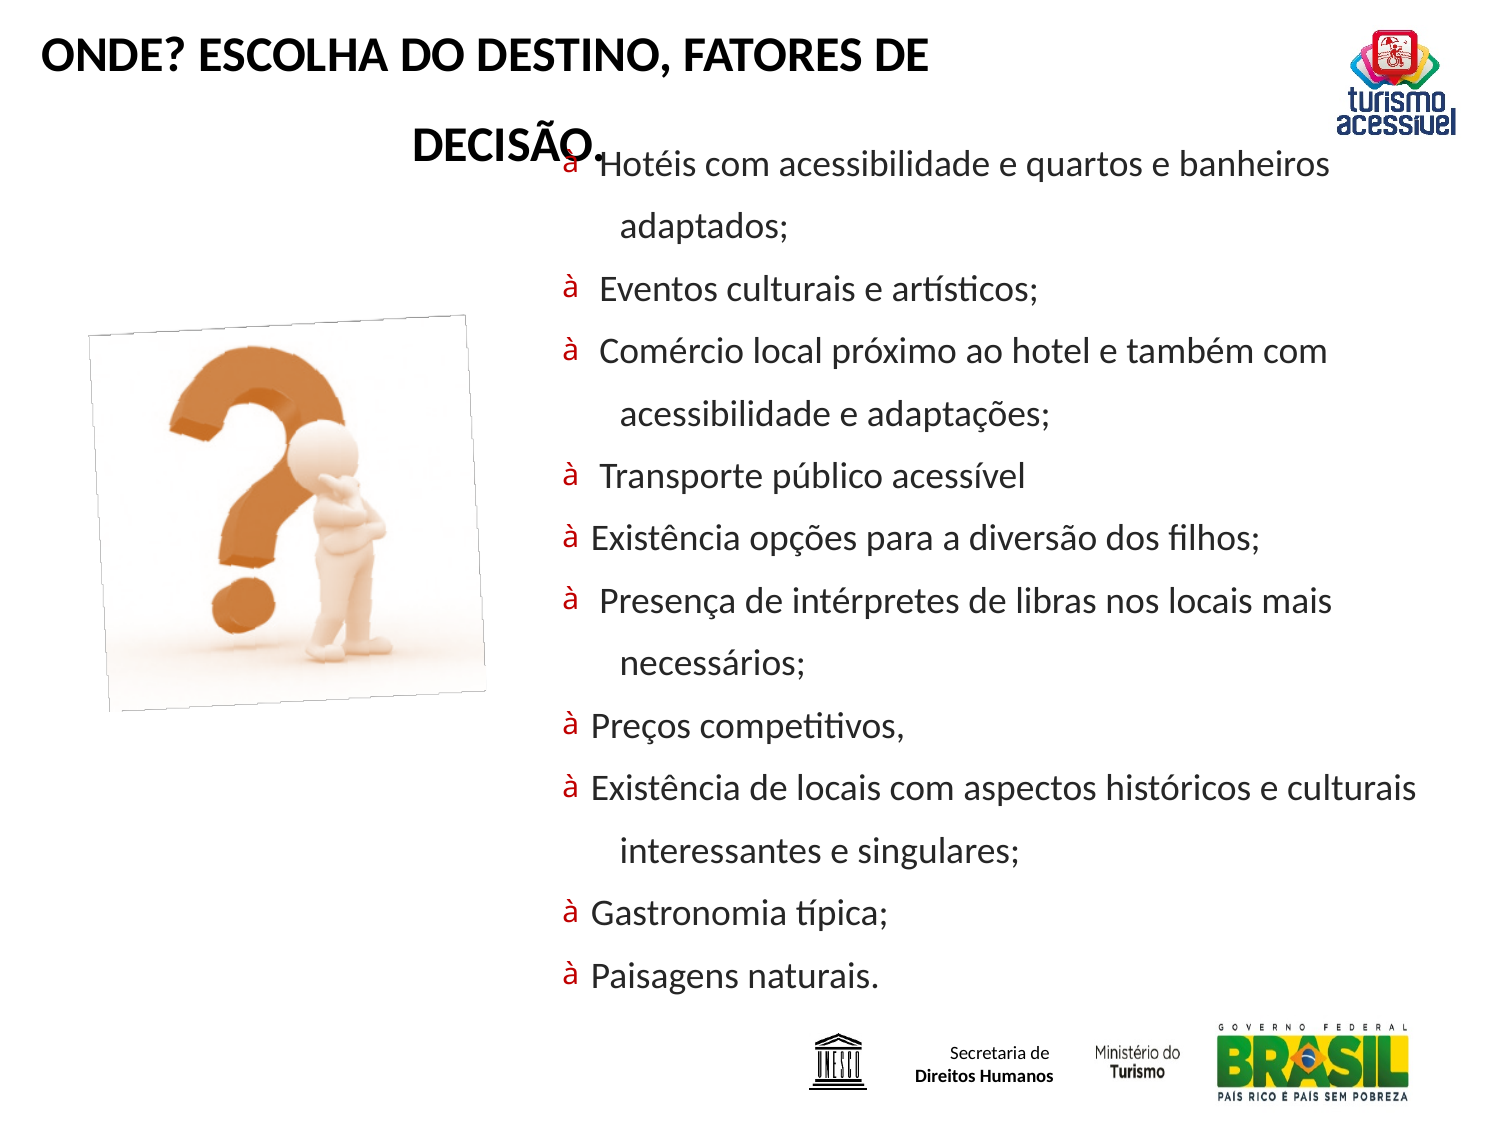

ONDE? Escolha do destino, fatores de decisão.
 Hotéis com acessibilidade e quartos e banheiros adaptados;
 Eventos culturais e artísticos;
 Comércio local próximo ao hotel e também com acessibilidade e adaptações;
 Transporte público acessível
Existência opções para a diversão dos filhos;
 Presença de intérpretes de libras nos locais mais necessários;
Preços competitivos,
Existência de locais com aspectos históricos e culturais interessantes e singulares;
Gastronomia típica;
Paisagens naturais.